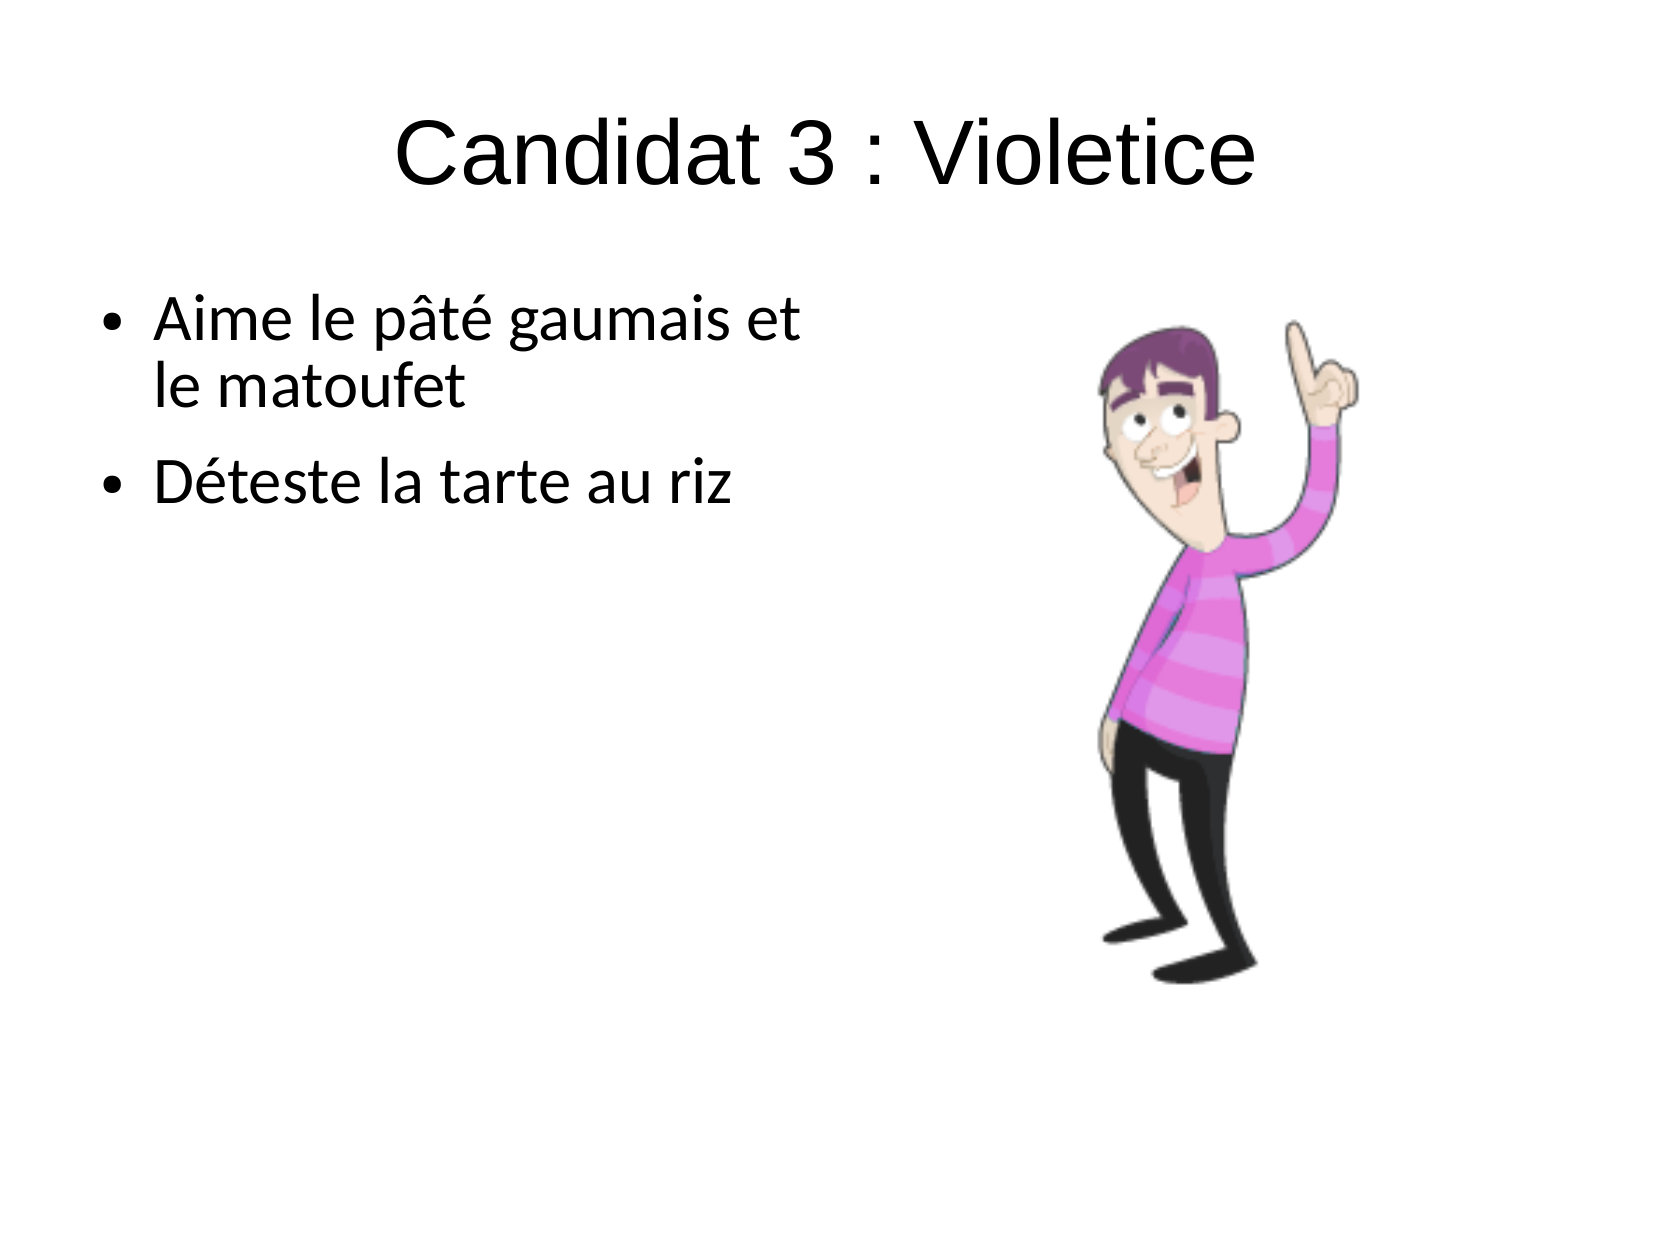

# Candidat 3 : Violetice
Aime le pâté gaumais et le matoufet
Déteste la tarte au riz